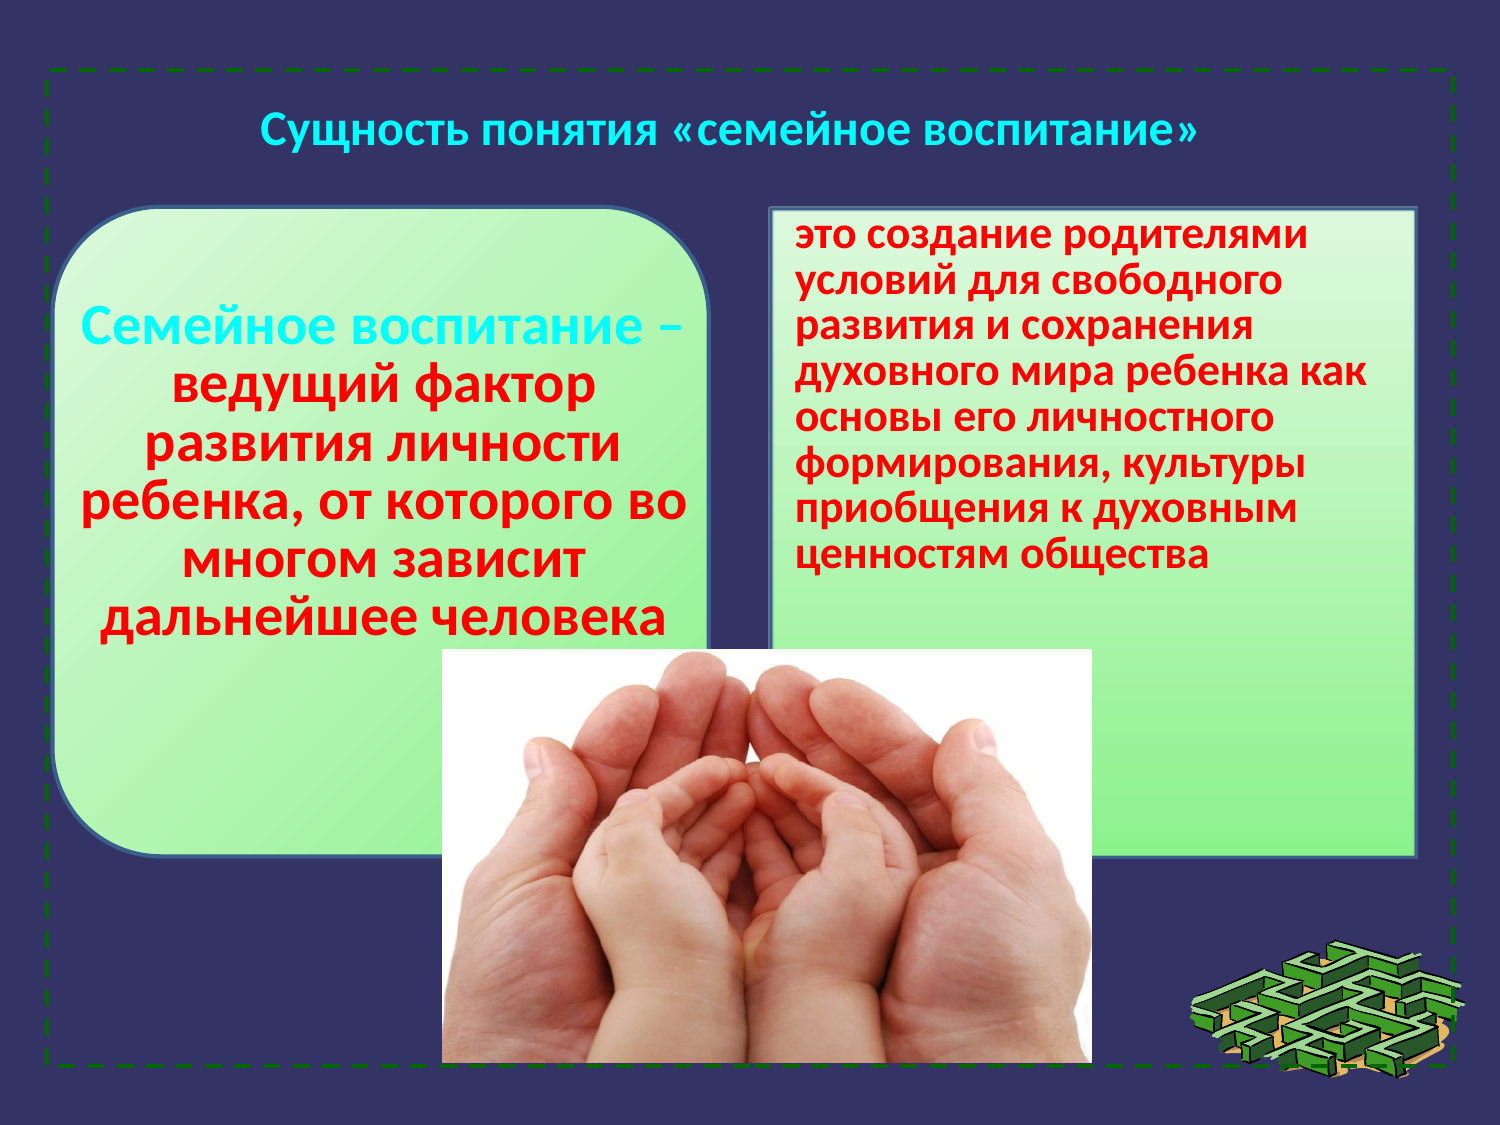

Сущность понятия «семейное воспитание»
#
Семейное воспитание – ведущий фактор развития личности ребенка, от которого во многом зависит дальнейшее человека
это создание родителями условий для свободного развития и сохранения духовного мира ребенка как основы его личностного формирования, культуры приобщения к духовным ценностям общества